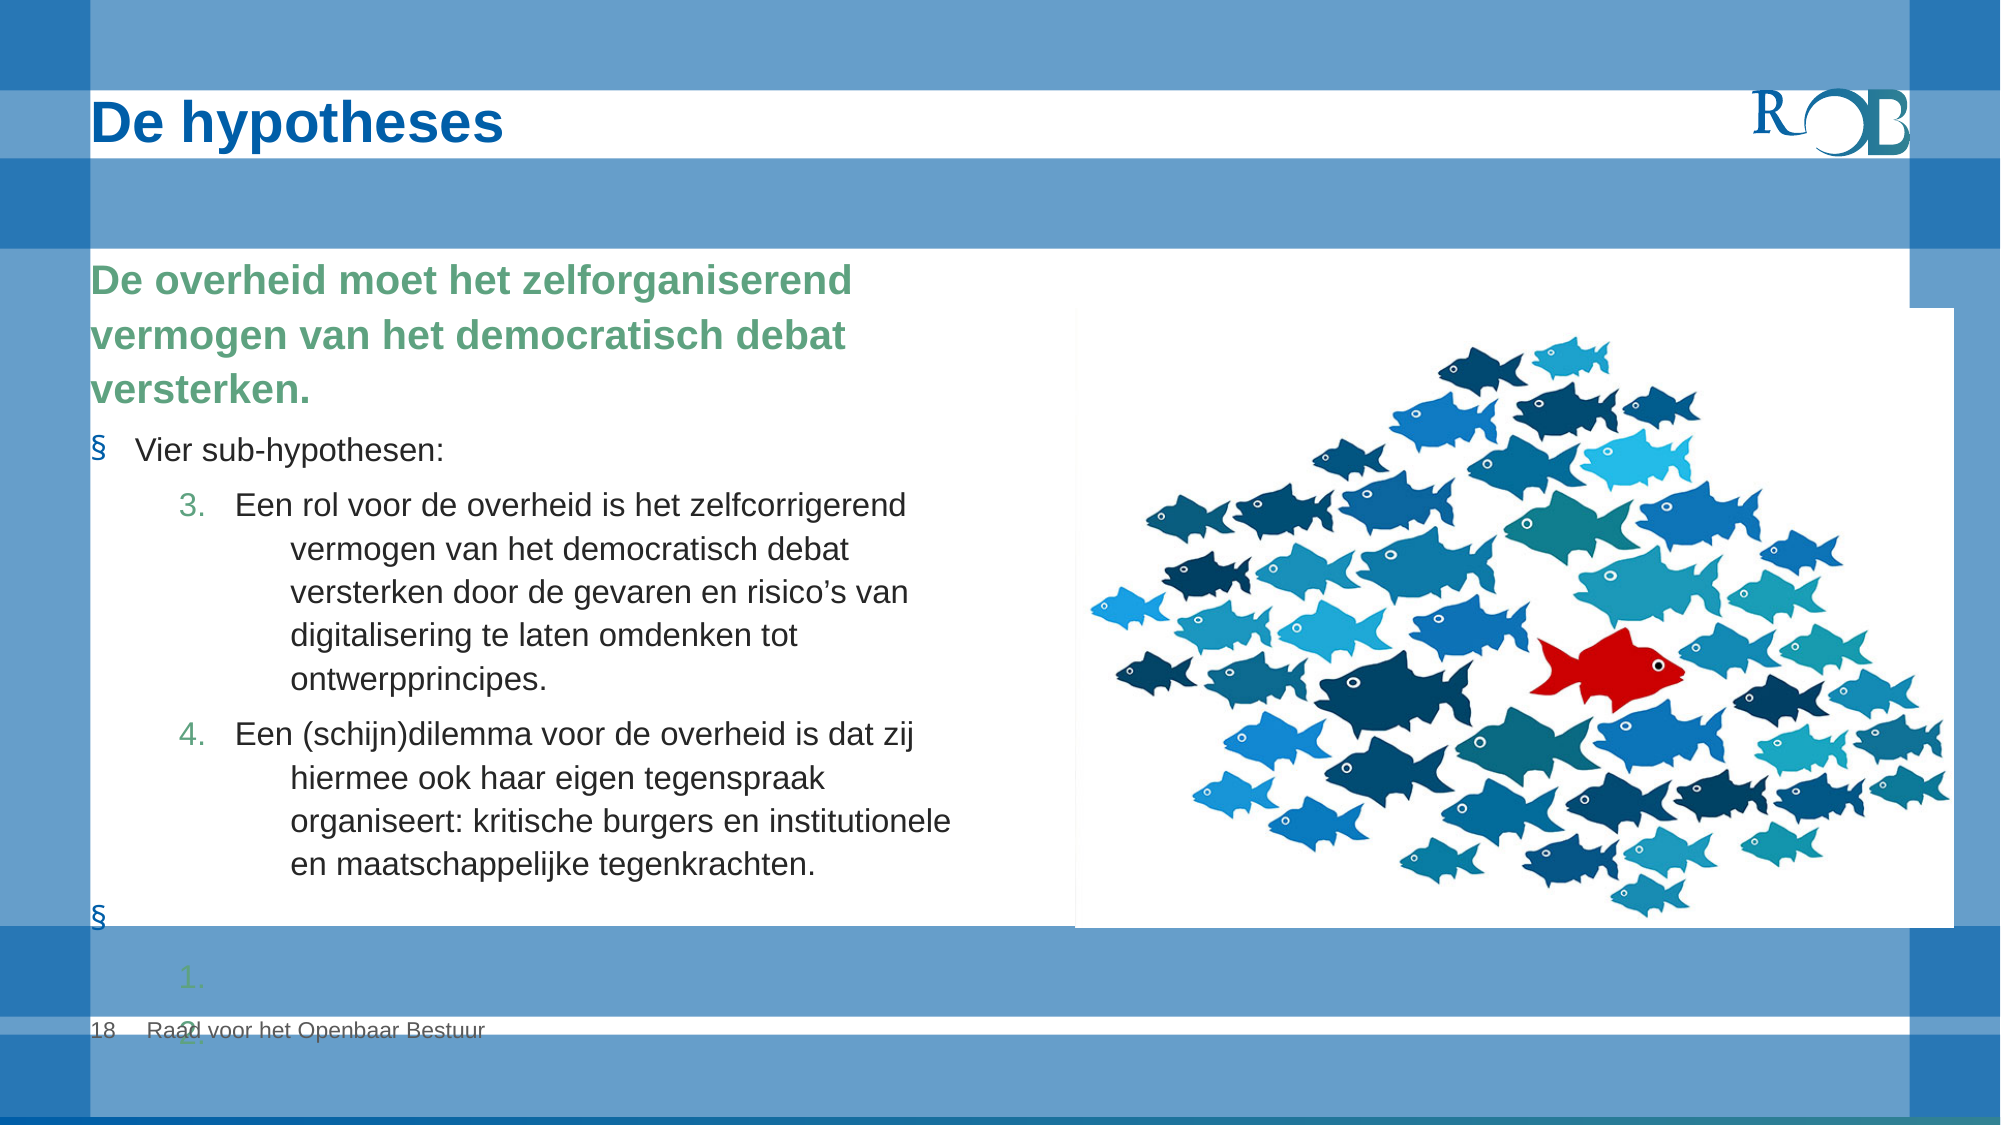

# De hypotheses
De overheid moet het zelforganiserend vermogen van het democratisch debat versterken.
Vier sub-hypothesen:
Een rol voor de overheid is het zelfcorrigerend vermogen van het democratisch debat versterken door de gevaren en risico’s van digitalisering te laten omdenken tot ontwerpprincipes.
Een (schijn)dilemma voor de overheid is dat zij hiermee ook haar eigen tegenspraak organiseert: kritische burgers en institutionele en maatschappelijke tegenkrachten.
Raad voor het Openbaar Bestuur